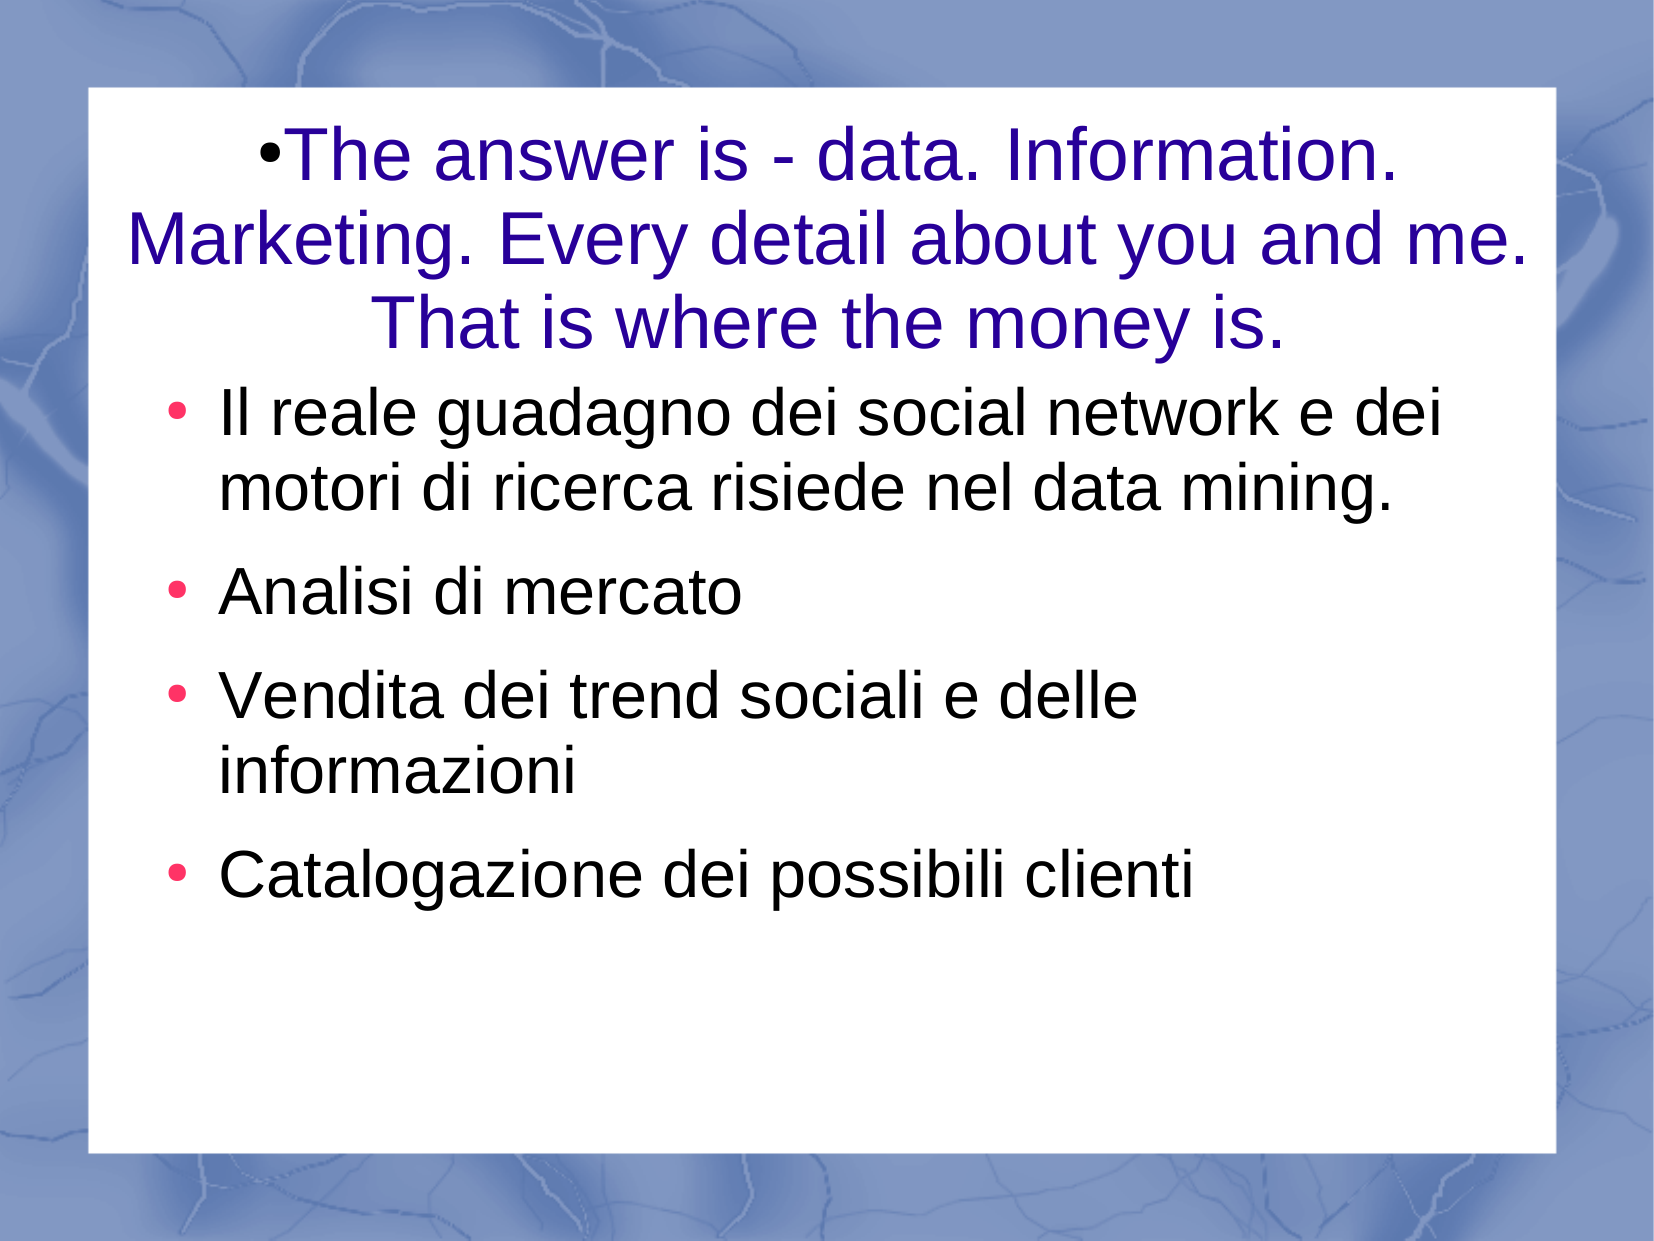

# The answer is - data. Information. Marketing. Every detail about you and me. That is where the money is.
Il reale guadagno dei social network e dei motori di ricerca risiede nel data mining.
Analisi di mercato
Vendita dei trend sociali e delle informazioni
Catalogazione dei possibili clienti